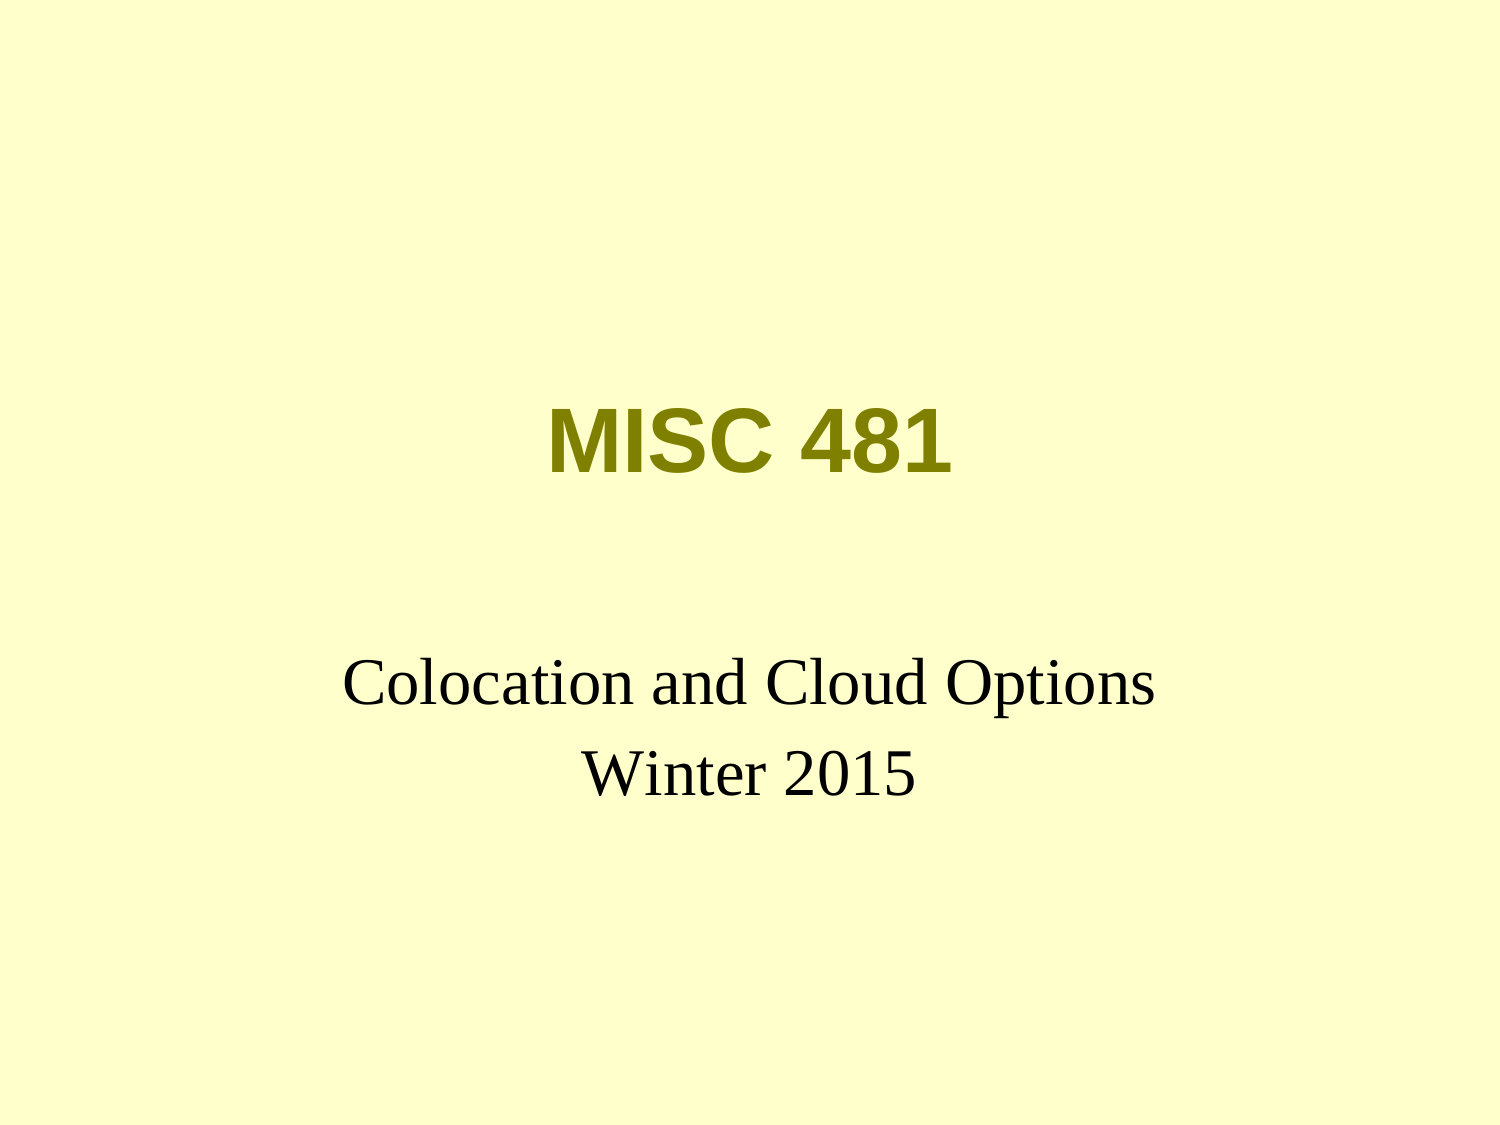

# MISC 481
Colocation and Cloud Options
Winter 2015